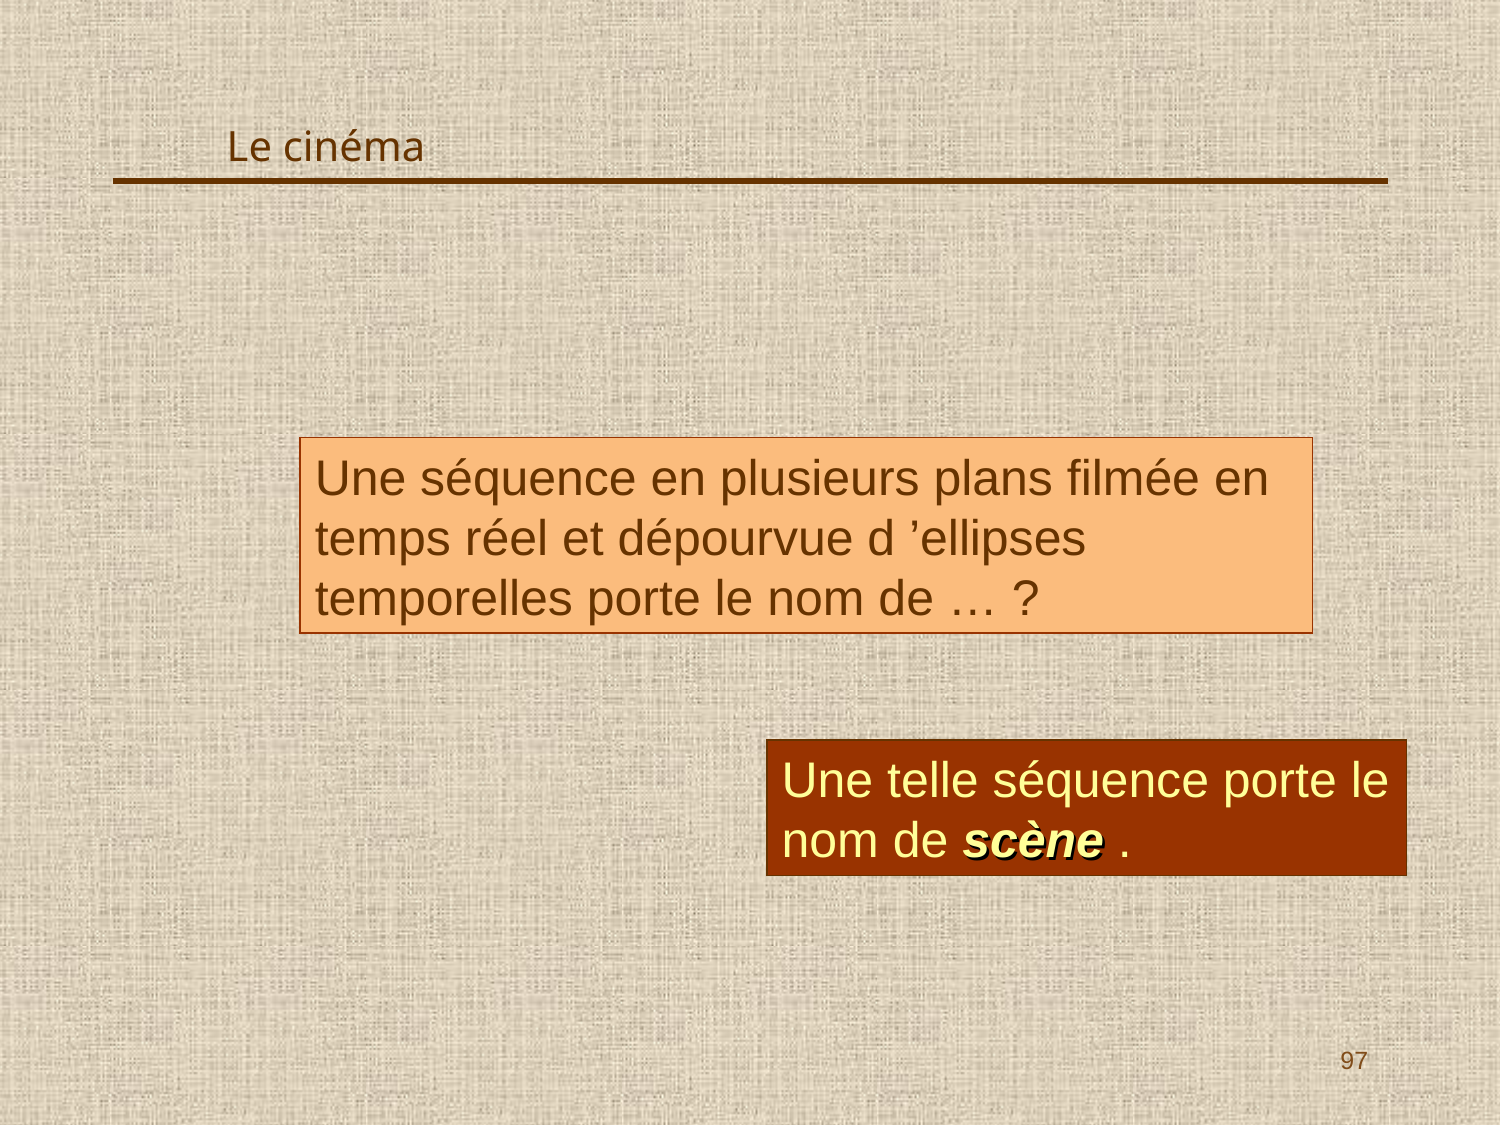

Le cinéma
Une séquence en plusieurs plans filmée en temps réel et dépourvue d ’ellipses temporelles porte le nom de … ?
Une telle séquence porte le nom de scène .
97